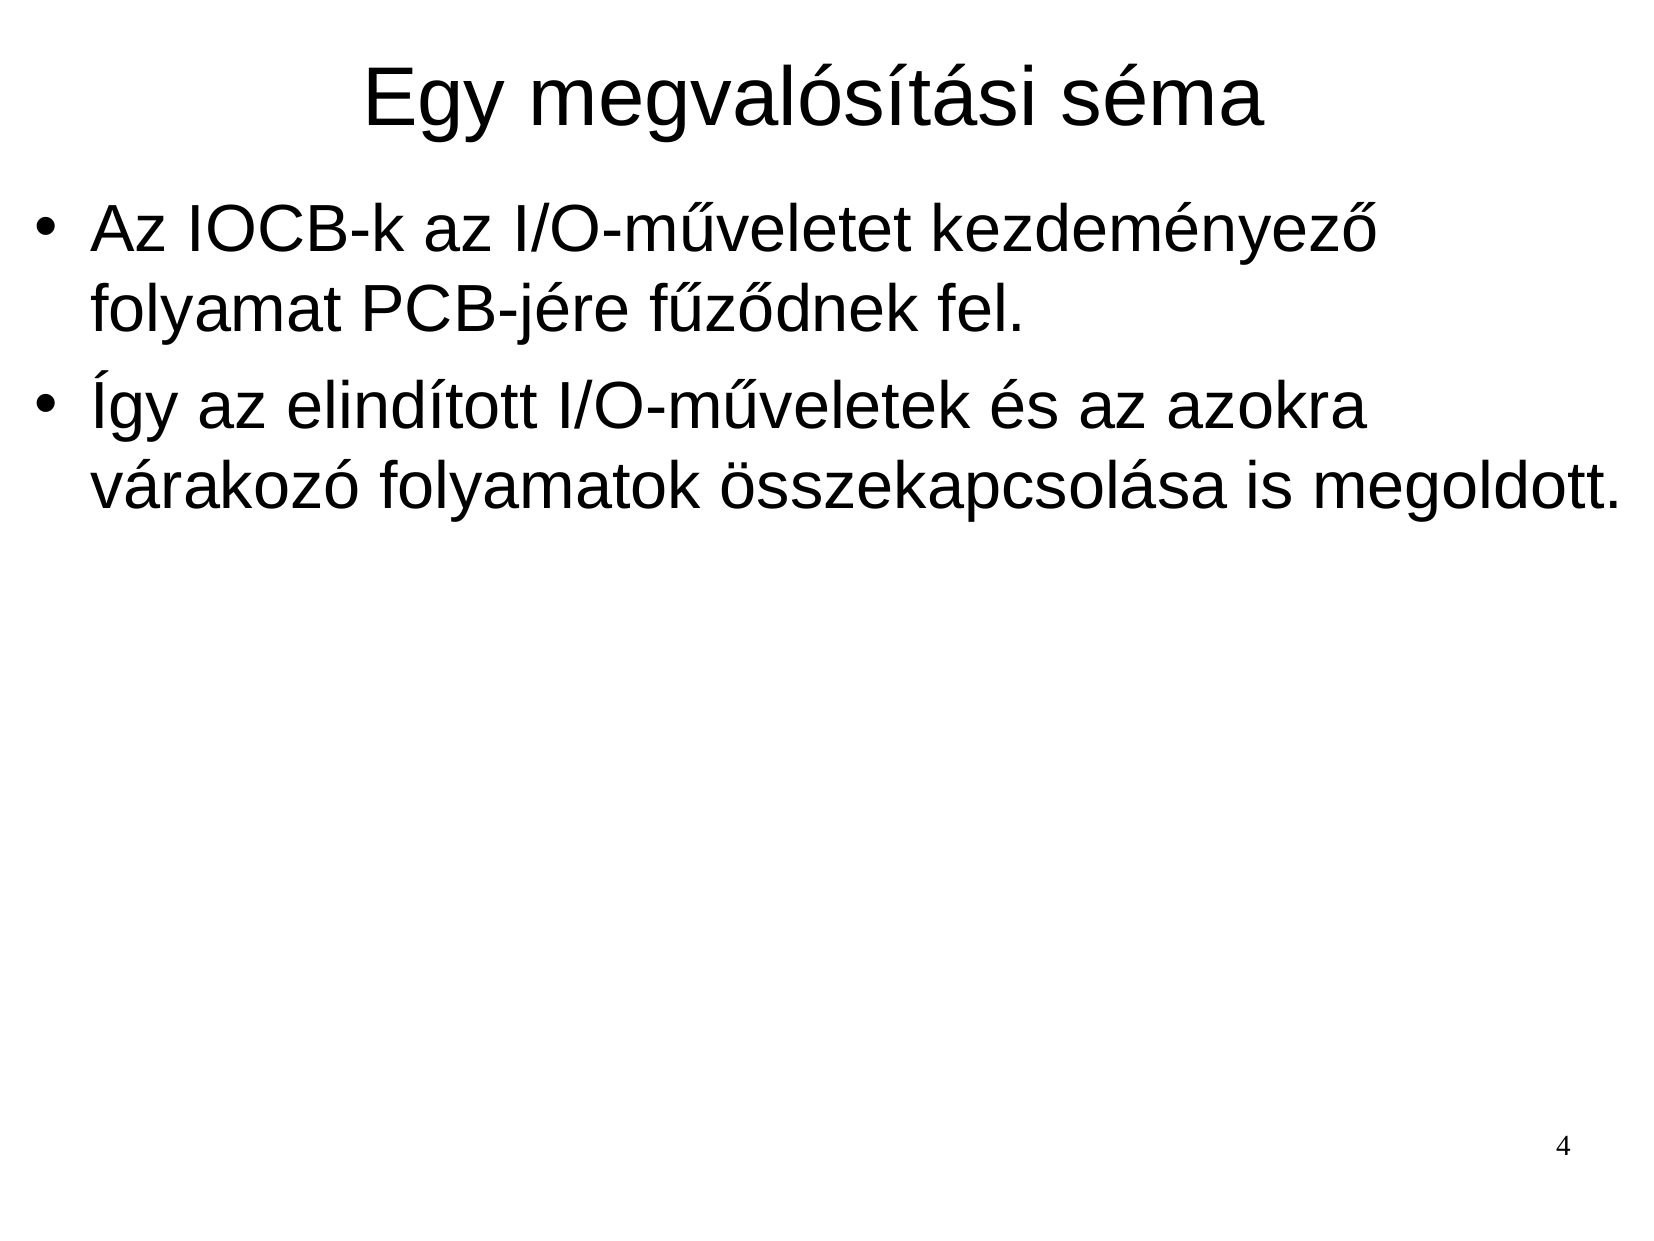

# Egy megvalósítási séma
Az IOCB-k az I/O-műveletet kezdeményező folyamat PCB-jére fűződnek fel.
Így az elindított I/O-műveletek és az azokra várakozó folyamatok összekapcsolása is megoldott.
4